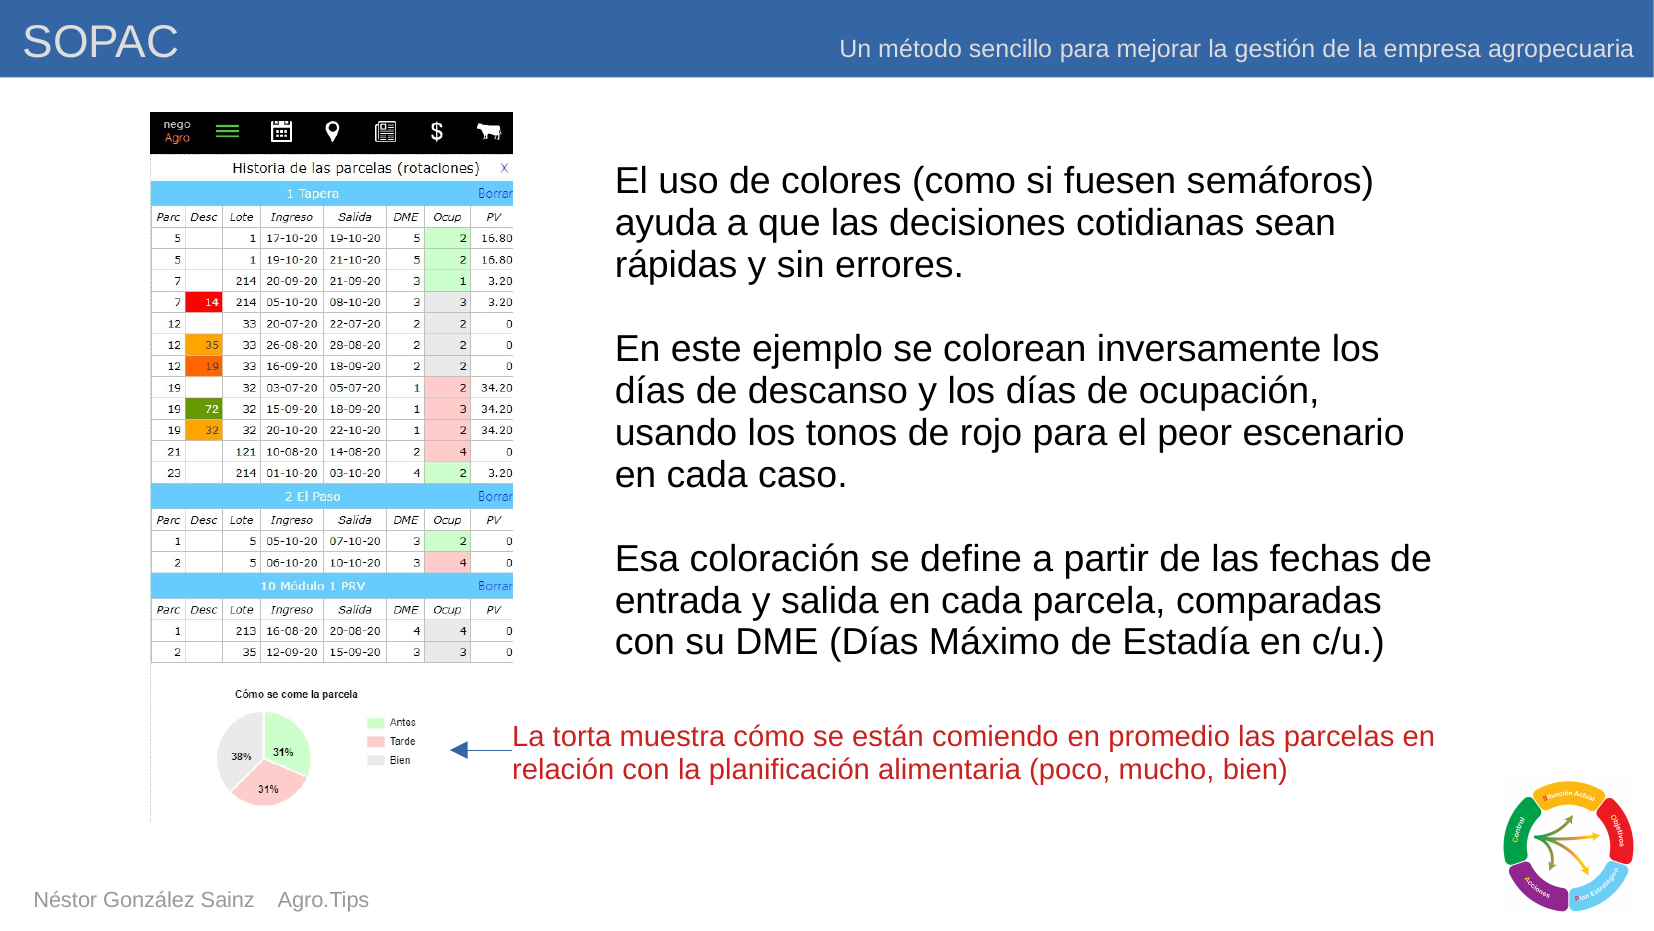

El uso de colores (como si fuesen semáforos) ayuda a que las decisiones cotidianas sean rápidas y sin errores.
En este ejemplo se colorean inversamente los días de descanso y los días de ocupación, usando los tonos de rojo para el peor escenario en cada caso.
Esa coloración se define a partir de las fechas de entrada y salida en cada parcela, comparadas con su DME (Días Máximo de Estadía en c/u.)
La torta muestra cómo se están comiendo en promedio las parcelas en relación con la planificación alimentaria (poco, mucho, bien)